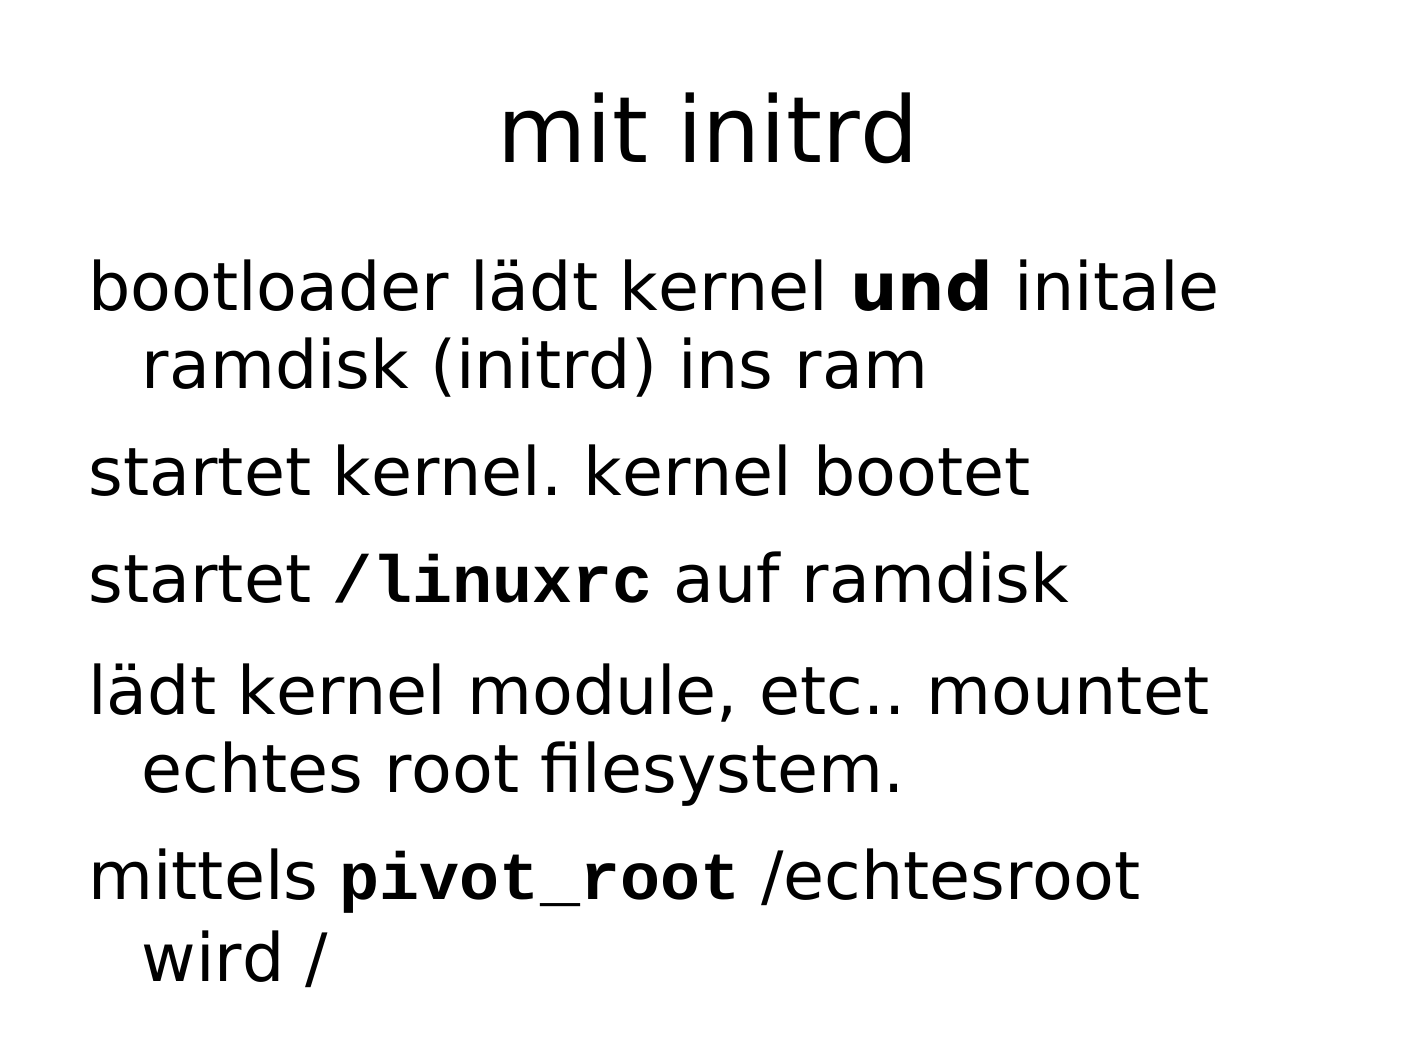

# mit initrd
bootloader lädt kernel und initale ramdisk (initrd) ins ram
startet kernel. kernel bootet
startet /linuxrc auf ramdisk
lädt kernel module, etc.. mountet echtes root filesystem.
mittels pivot_root /echtesroot wird /